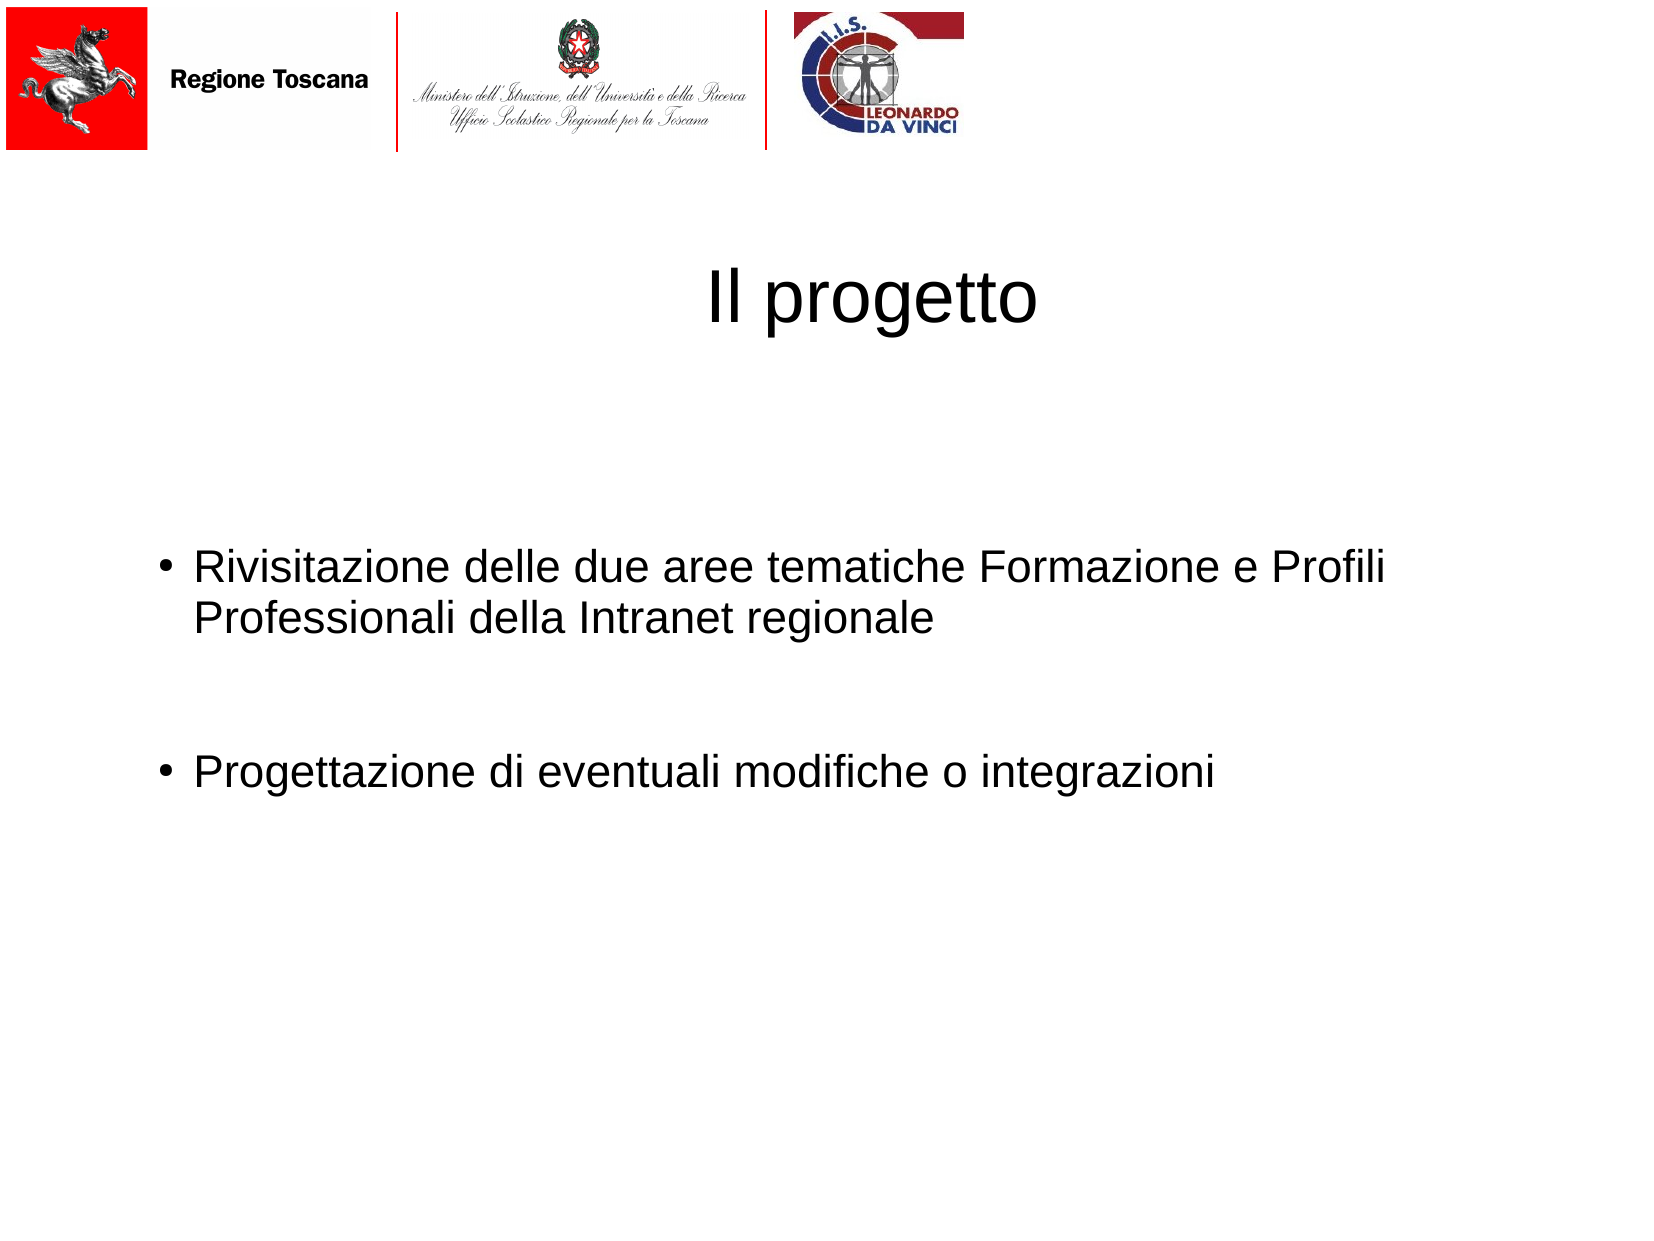

Il progetto
Rivisitazione delle due aree tematiche Formazione e Profili Professionali della Intranet regionale
Progettazione di eventuali modifiche o integrazioni